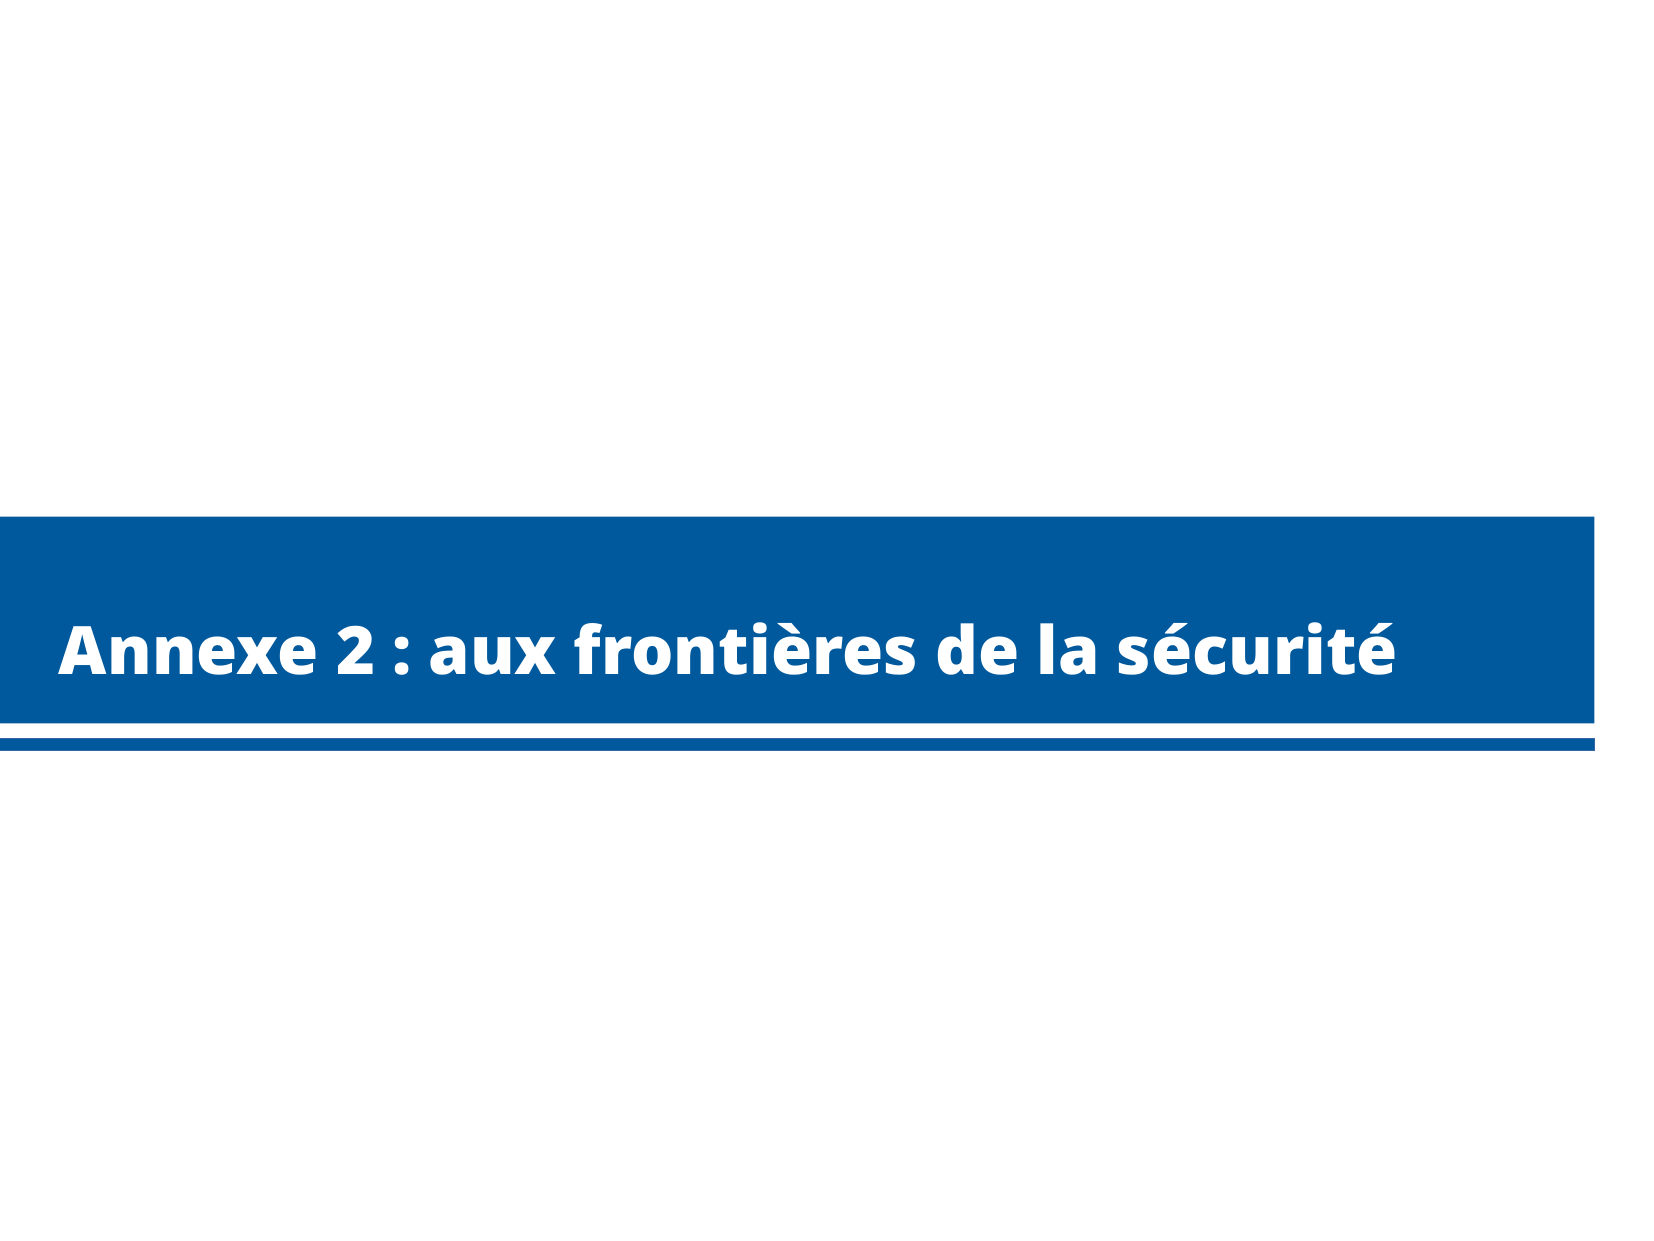

# Annexe 2 : aux frontières de la sécurité
98
blog.lrdf.fr - Licence CC-BY-NC-SA